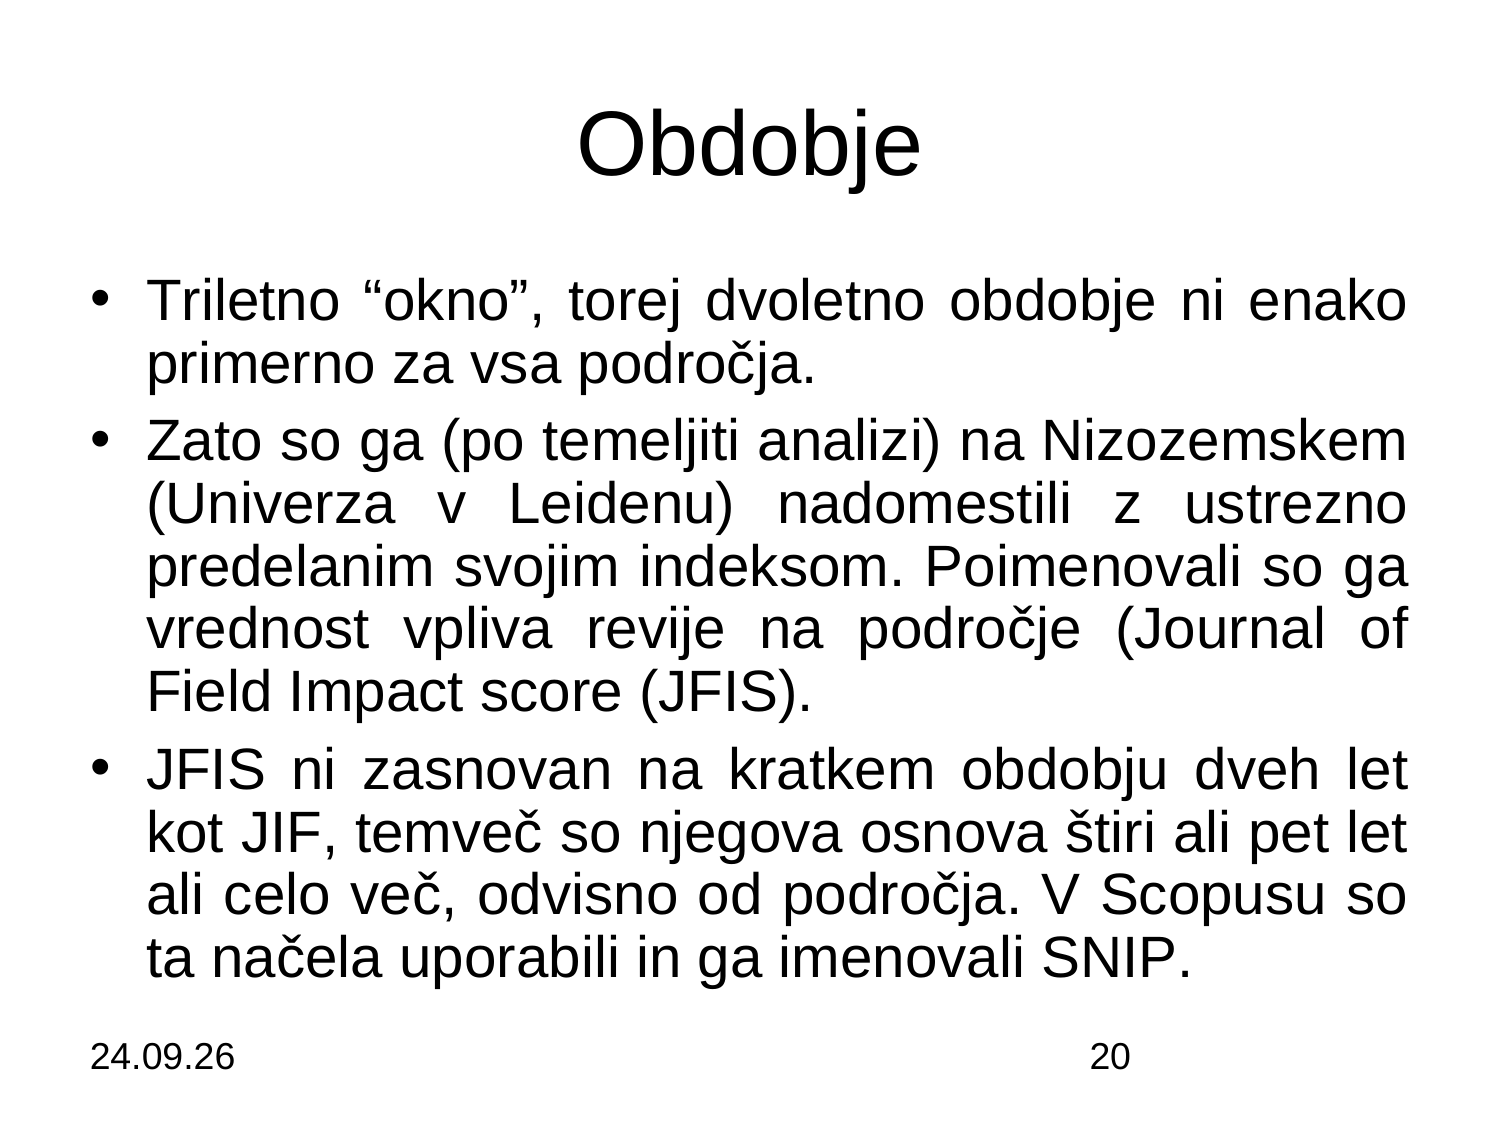

Obdobje
# Triletno “okno”, torej dvoletno obdobje ni enako primerno za vsa področja.
Zato so ga (po temeljiti analizi) na Nizozemskem (Univerza v Leidenu) nadomestili z ustrezno predelanim svojim indeksom. Poimenovali so ga vrednost vpliva revije na področje (Journal of Field Impact score (JFIS).
JFIS ni zasnovan na kratkem obdobju dveh let kot JIF, temveč so njegova osnova štiri ali pet let ali celo več, odvisno od področja. V Scopusu so ta načela uporabili in ga imenovali SNIP.
20